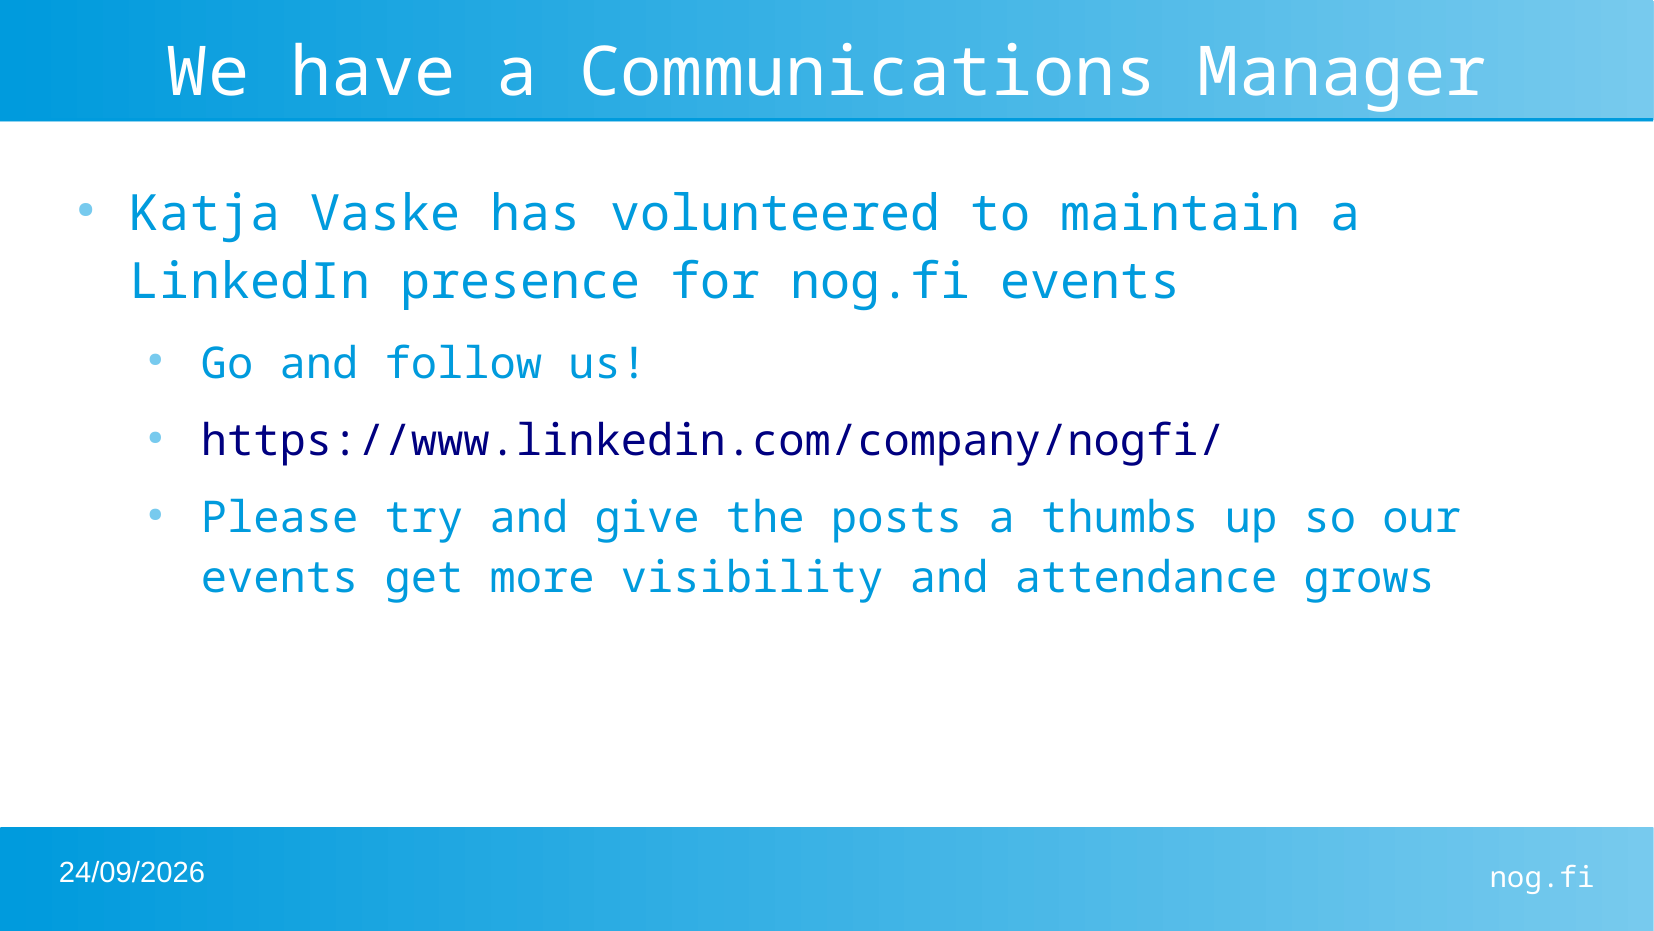

# We have a Communications Manager
Katja Vaske has volunteered to maintain a LinkedIn presence for nog.fi events
Go and follow us!
https://www.linkedin.com/company/nogfi/
Please try and give the posts a thumbs up so our events get more visibility and attendance grows
10